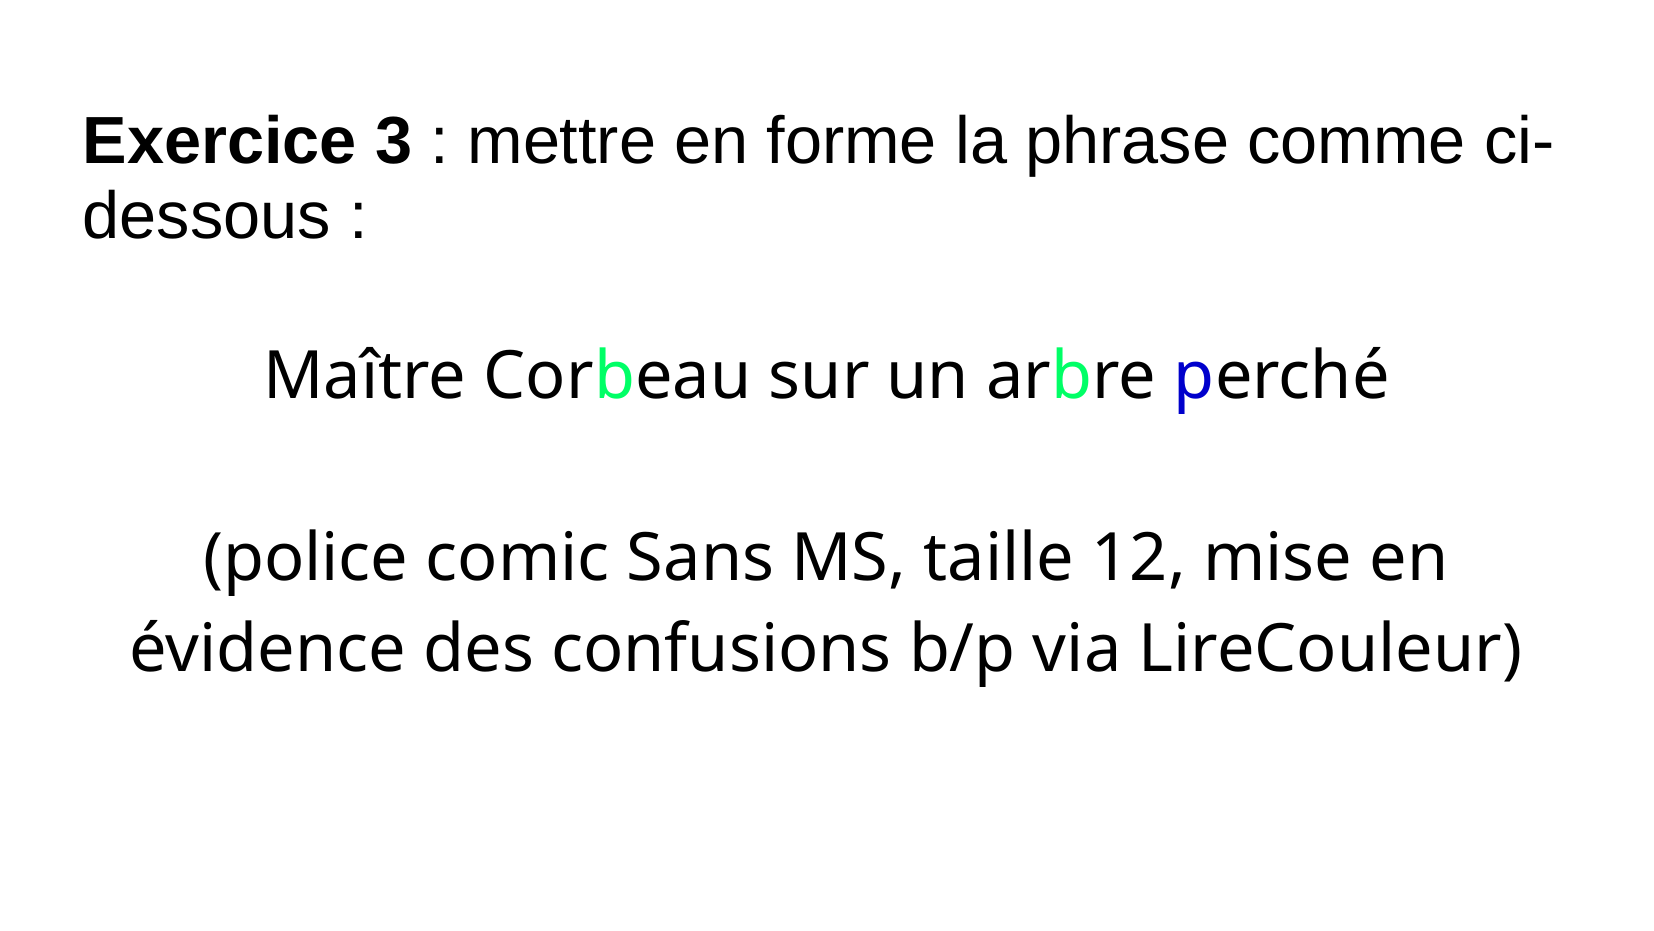

# Exercice 3 : mettre en forme la phrase comme ci-dessous :
Maître Corbeau sur un arbre perché
(police comic Sans MS, taille 12, mise en évidence des confusions b/p via LireCouleur)